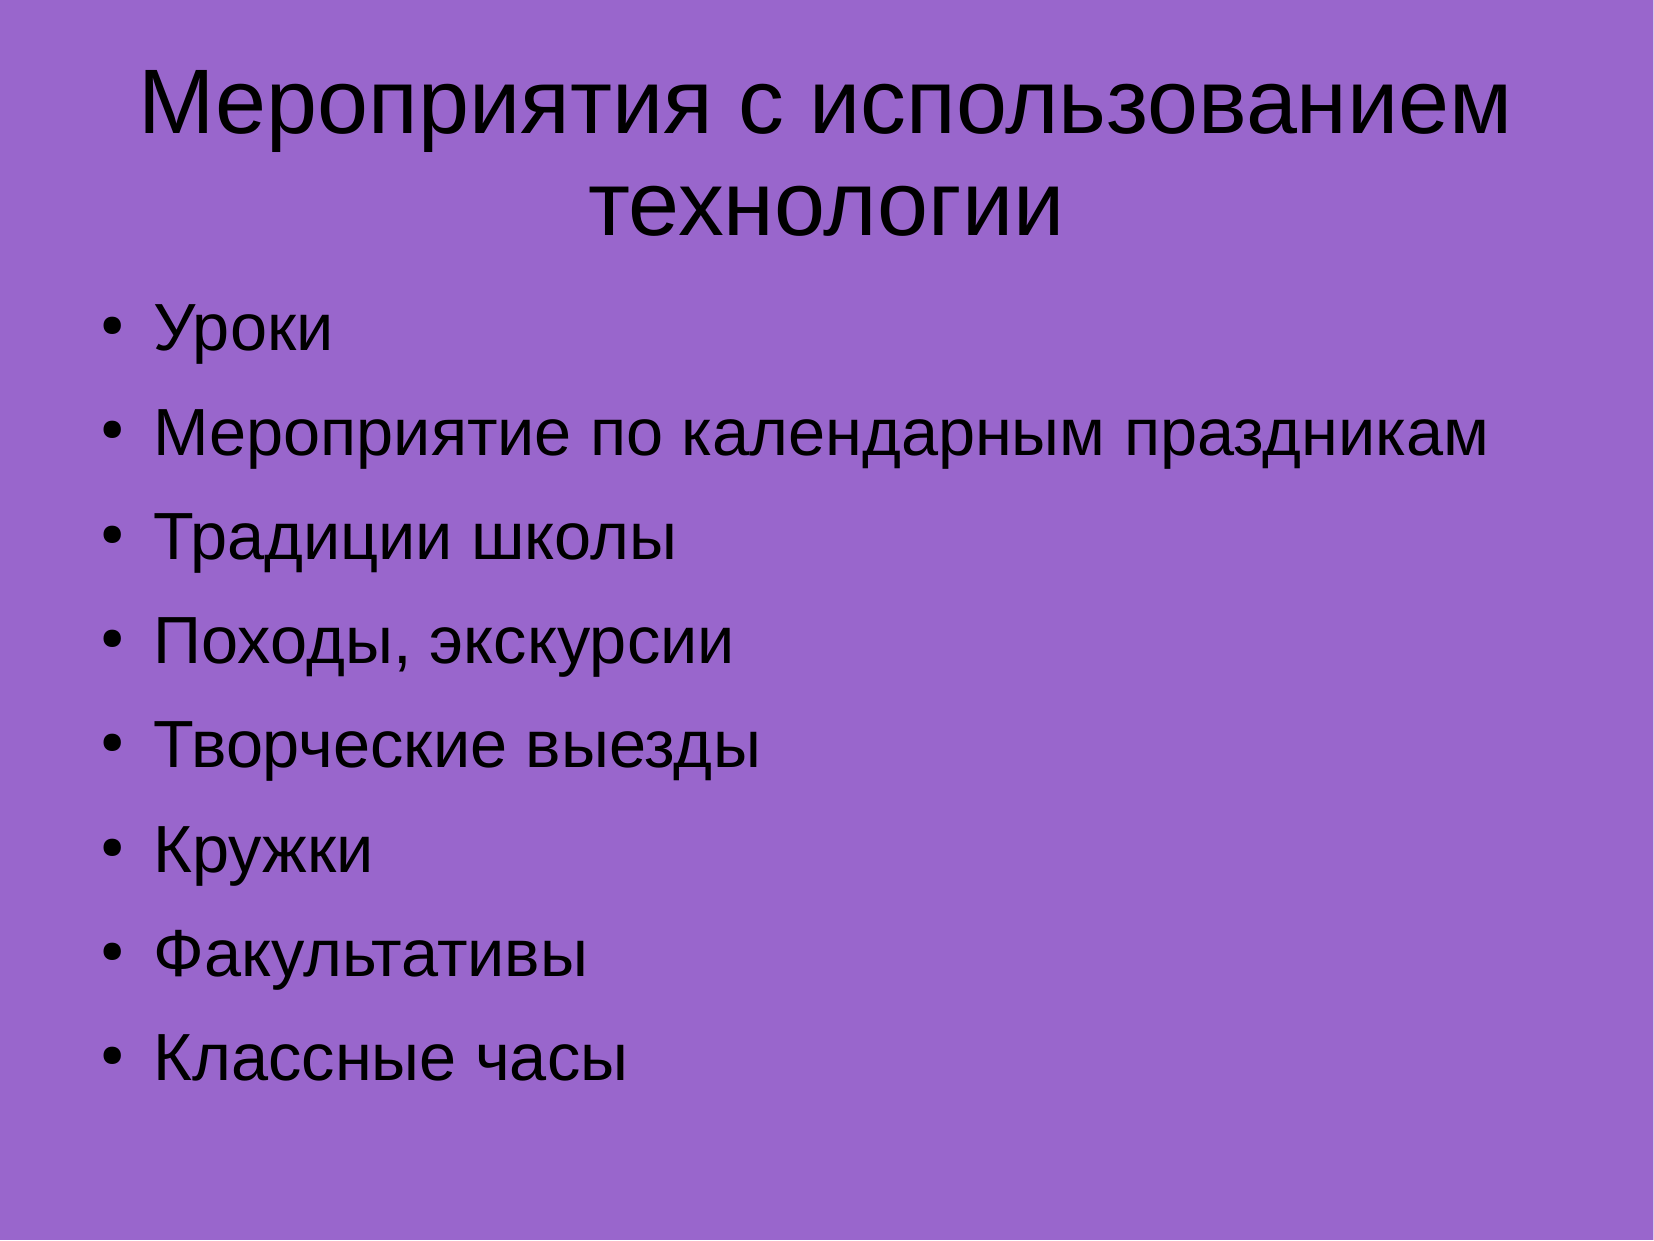

# Мероприятия с использованием технологии
Уроки
Мероприятие по календарным праздникам
Традиции школы
Походы, экскурсии
Творческие выезды
Кружки
Факультативы
Классные часы